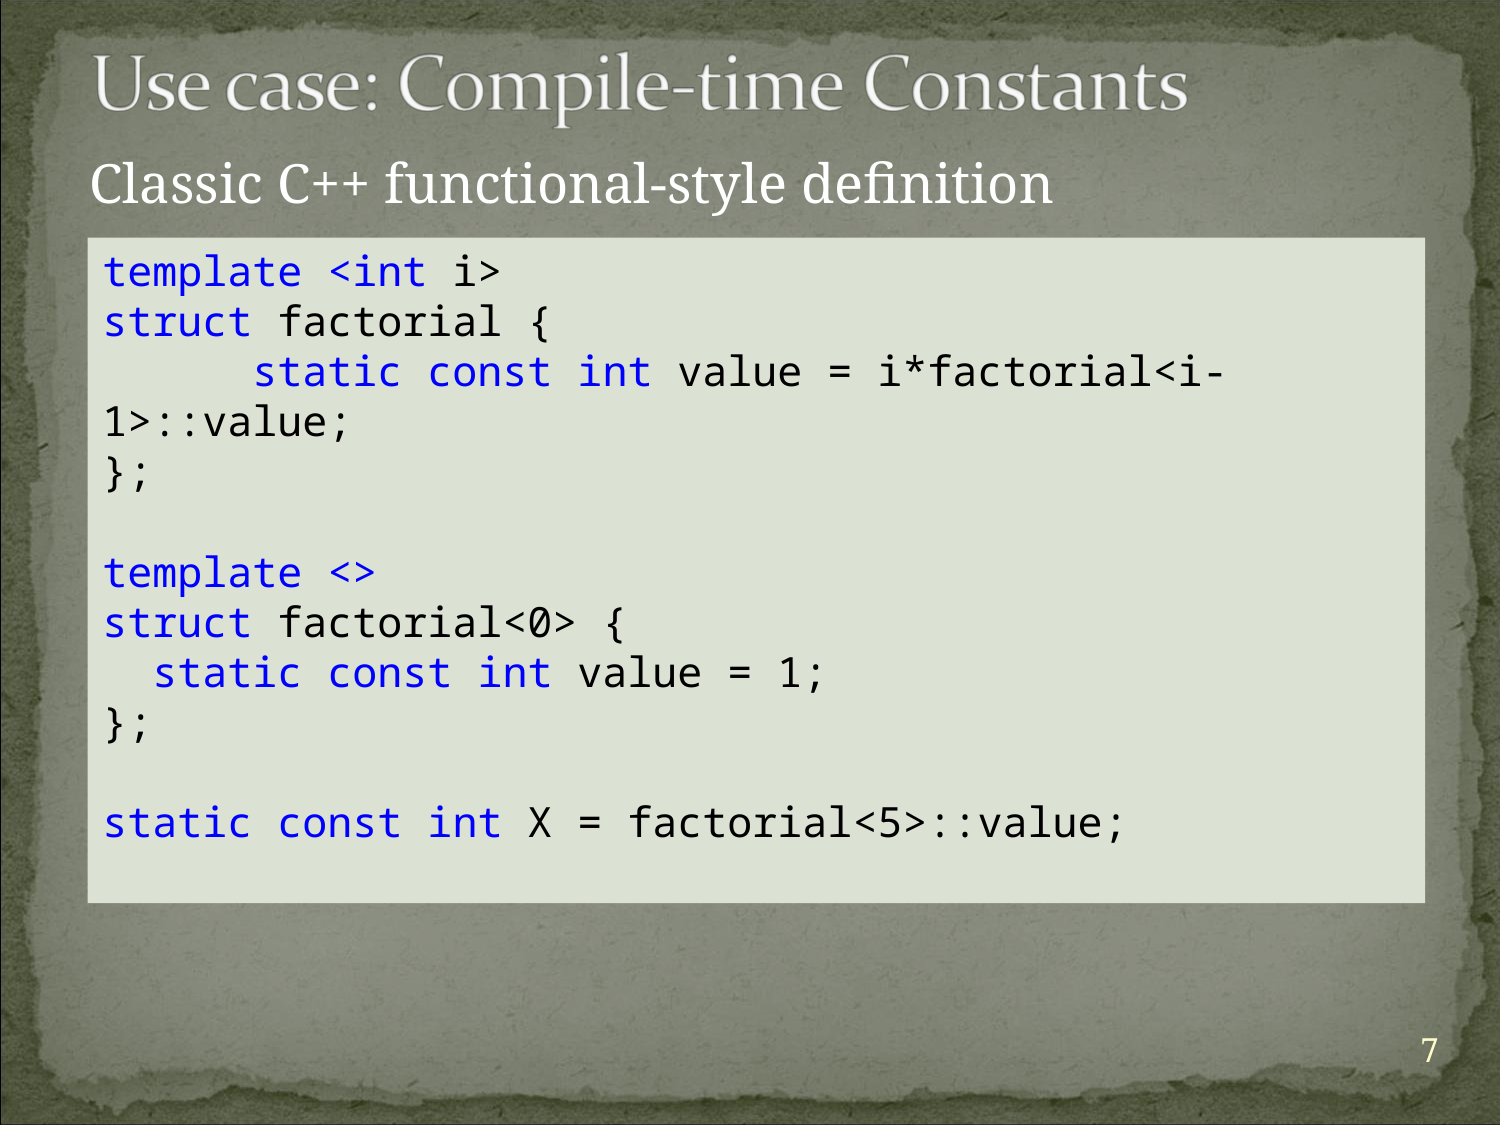

# Classic C++ functional-style definition
template <int i>
struct factorial {
	static const int value = i*factorial<i-1>::value;
};
template <>
struct factorial<0> {
 static const int value = 1;
};
static const int X = factorial<5>::value;